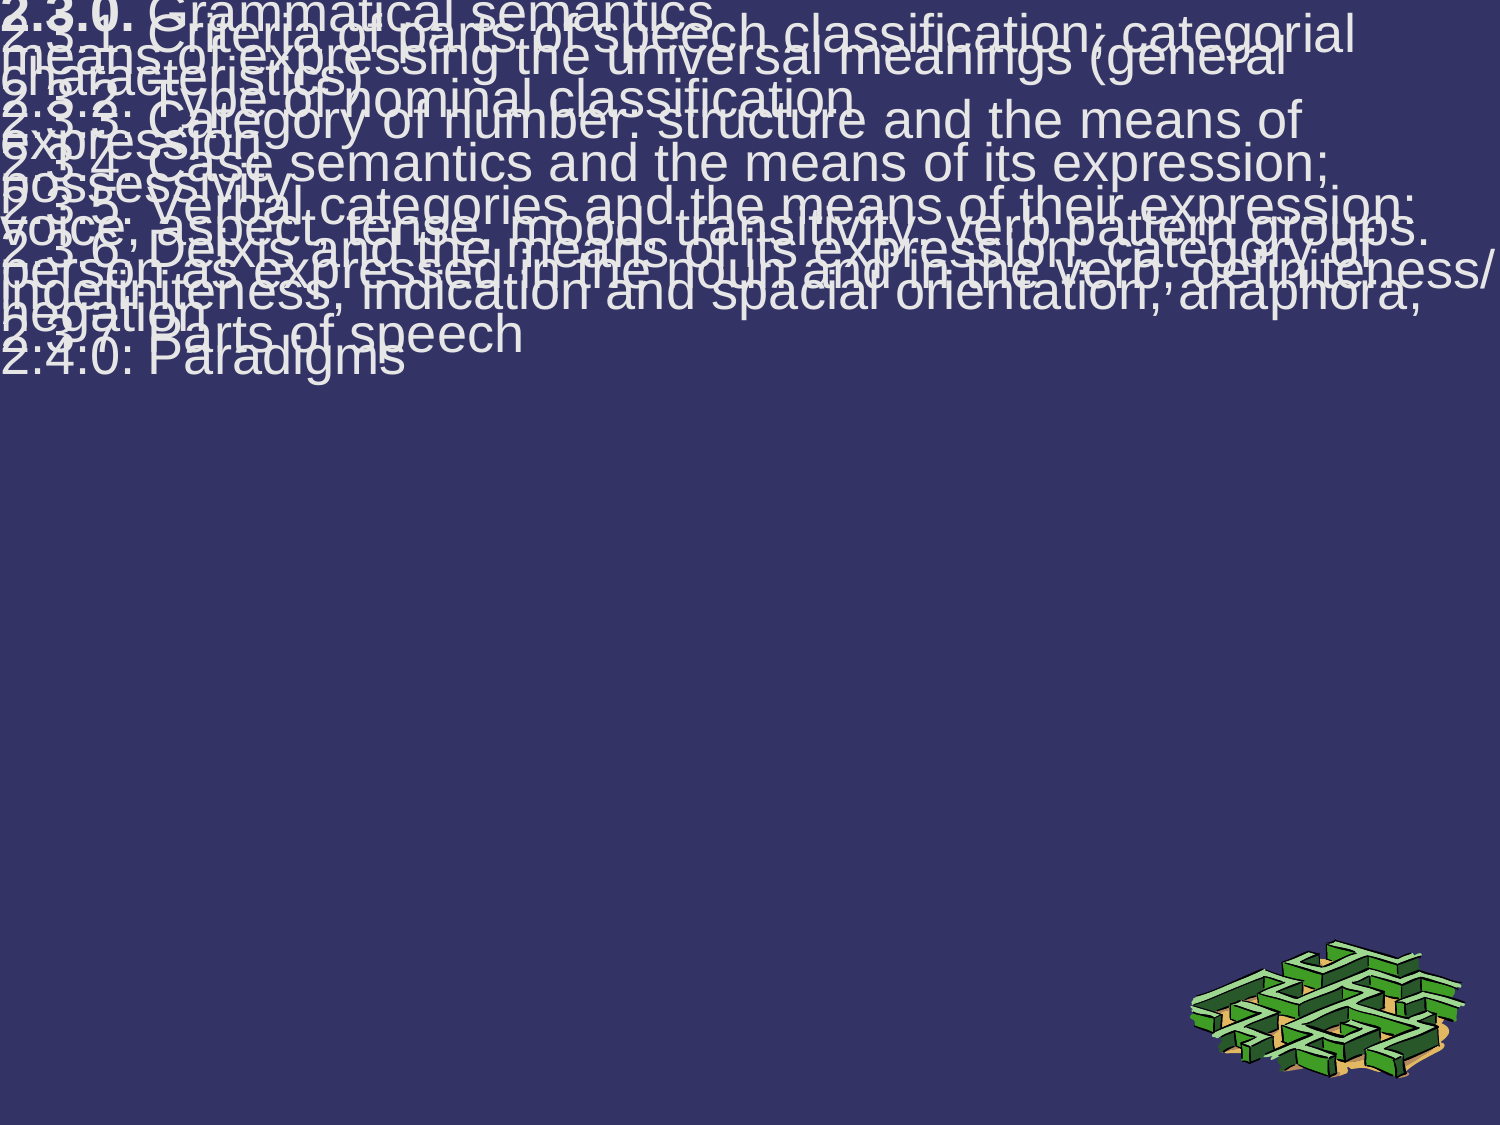

2.3.0.	Grammatical semantics
2.3.1.	Criteria of parts of speech classification; categorial means of expressing the universal meanings (general characteristics)
2.3.2.	Type of nominal classification
2.3.3.	Category of number: structure and the means of expression
2.3.4.	Case semantics and the means of its expression; possessivity
2.3.5.	Verbal categories and the means of their expression: voice, aspect, tense, mood, transitivity, verb pattern groups.
2.3.6.	Deixis and the means of its expression; category of person as expressed in the noun and in the verb, definiteness/indefiniteness, indication and spacial orientation, anaphora, negation
2.3.7.	Parts of speech
2.4.0.	Paradigms
#